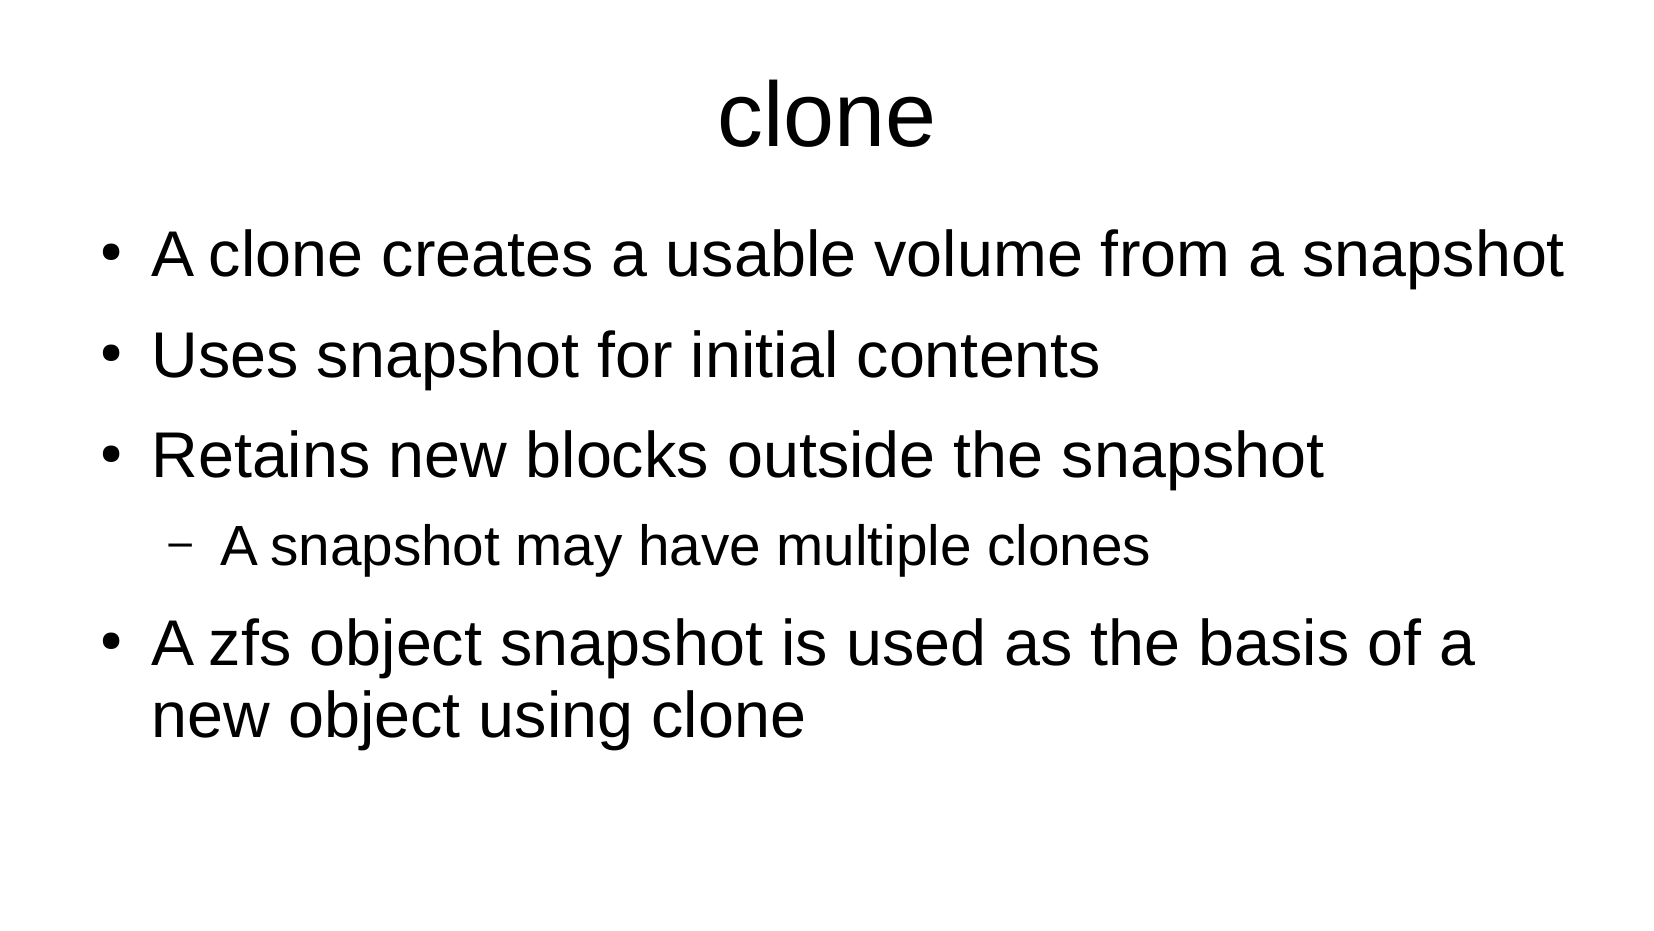

# clone
A clone creates a usable volume from a snapshot
Uses snapshot for initial contents
Retains new blocks outside the snapshot
A snapshot may have multiple clones
A zfs object snapshot is used as the basis of a new object using clone